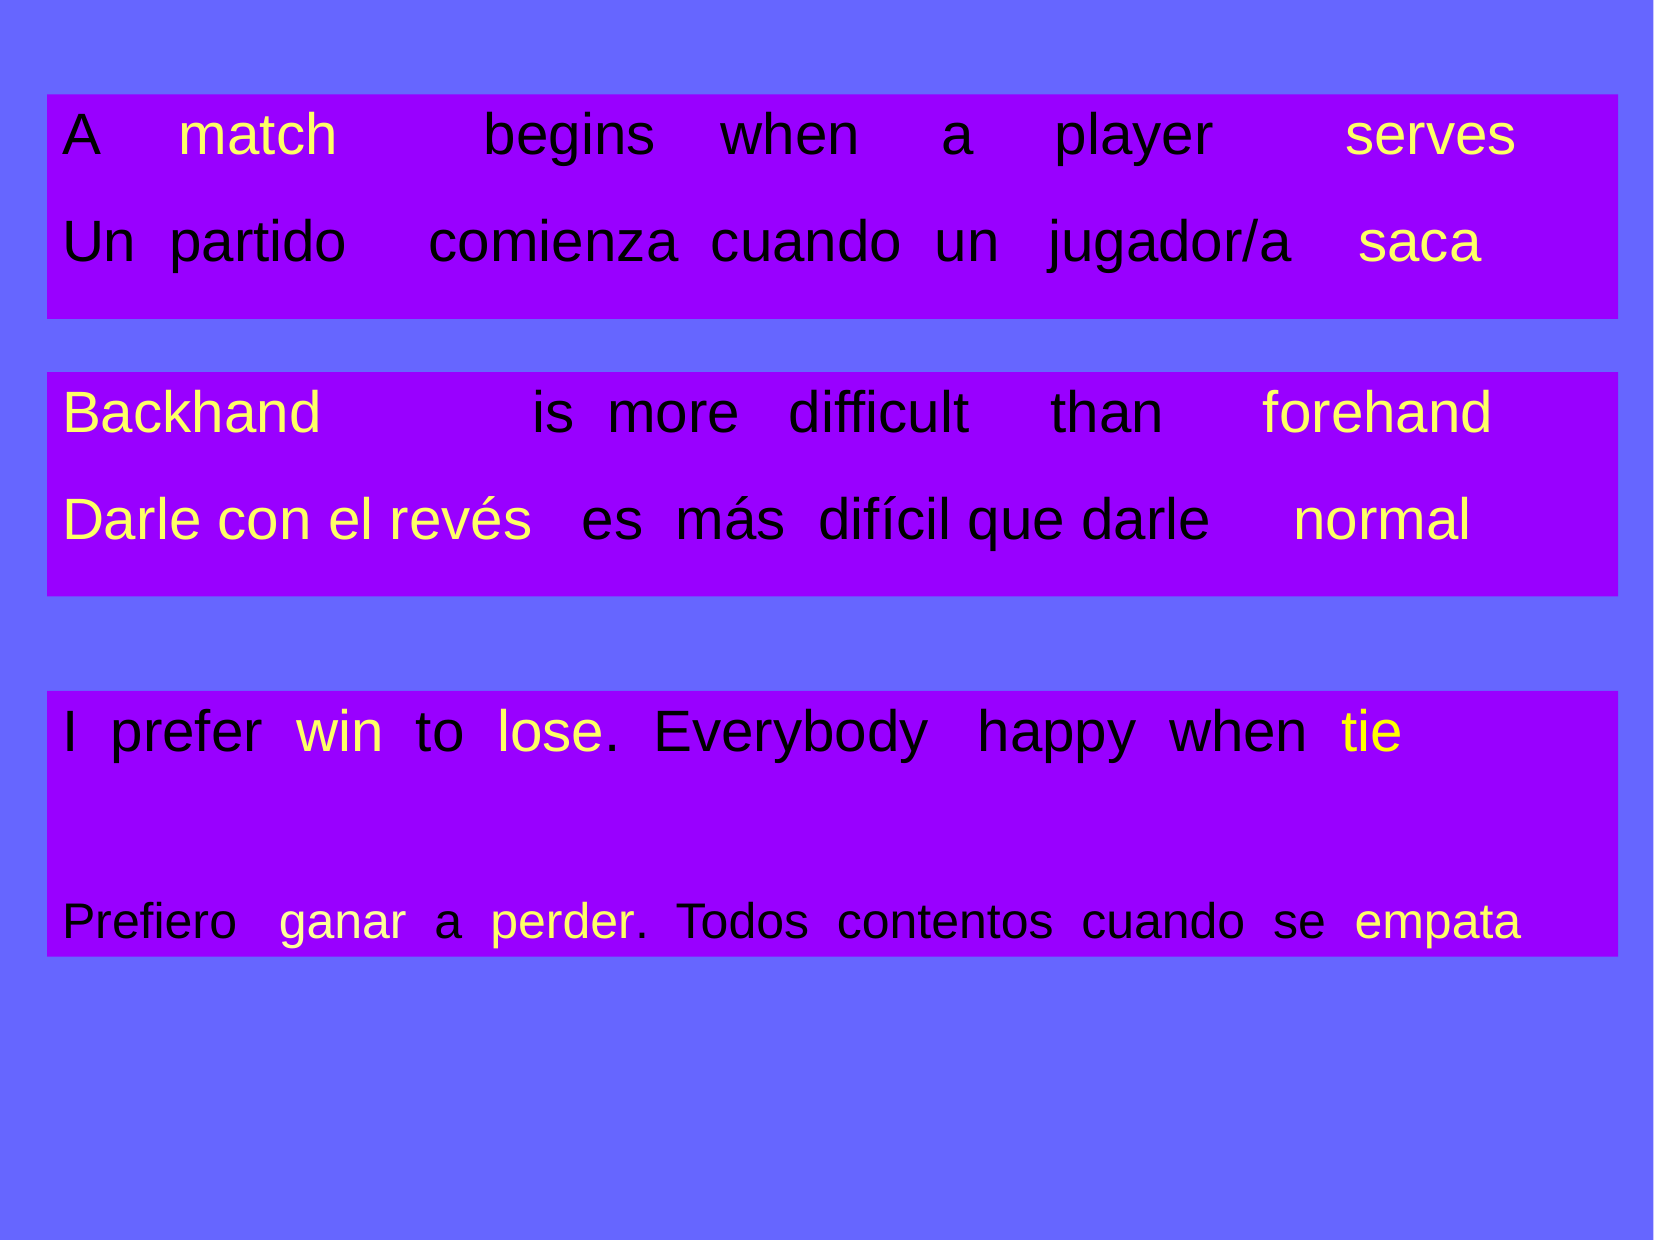

A match begins when a player serves
Un partido comienza cuando un jugador/a saca
Backhand is more difficult than forehand
Darle con el revés es más difícil que darle normal
I prefer win to lose. Everybody happy when tie
Prefiero ganar a perder. Todos contentos cuando se empata